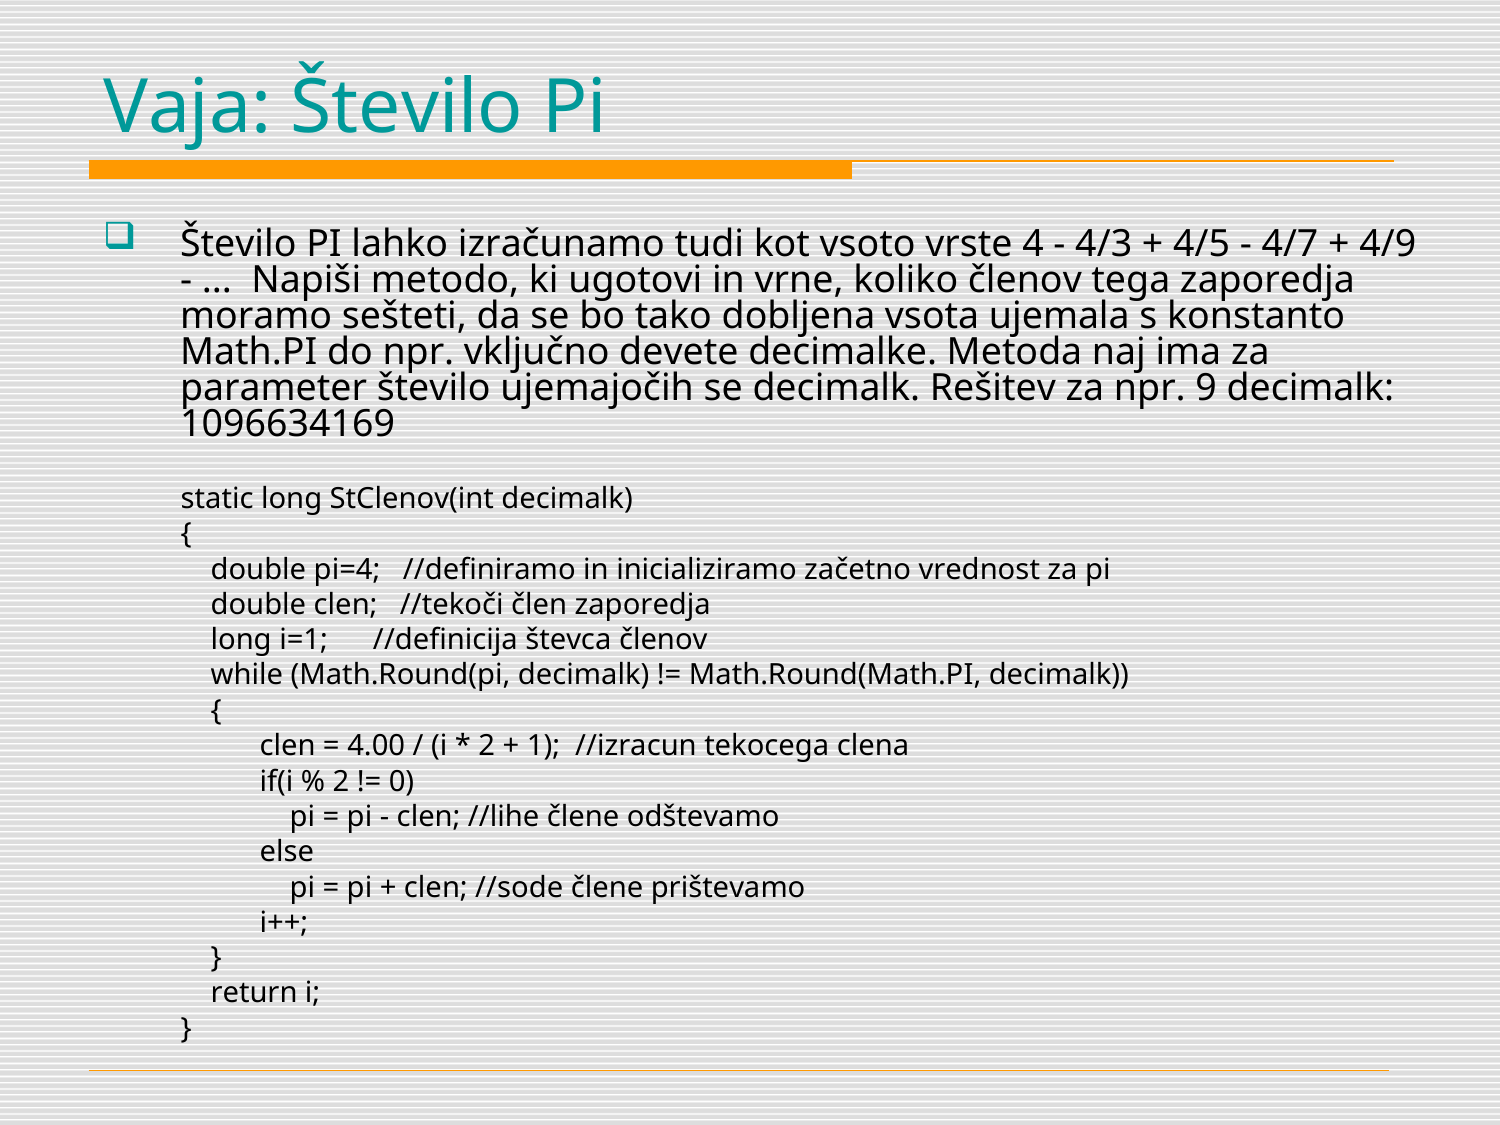

# Vaja: Število Pi
Število PI lahko izračunamo tudi kot vsoto vrste 4 - 4/3 + 4/5 - 4/7 + 4/9 - ... Napiši metodo, ki ugotovi in vrne, koliko členov tega zaporedja moramo sešteti, da se bo tako dobljena vsota ujemala s konstanto Math.PI do npr. vključno devete decimalke. Metoda naj ima za parameter število ujemajočih se decimalk. Rešitev za npr. 9 decimalk: 1096634169
static long StClenov(int decimalk)
{
 double pi=4; //definiramo in inicializiramo začetno vrednost za pi
 double clen; //tekoči člen zaporedja
 long i=1; //definicija števca členov
 while (Math.Round(pi, decimalk) != Math.Round(Math.PI, decimalk))
 {
	 clen = 4.00 / (i * 2 + 1); //izracun tekocega clena
	 if(i % 2 != 0)
	 pi = pi - clen; //lihe člene odštevamo
	 else
	 pi = pi + clen; //sode člene prištevamo
	 i++;
 }
 return i;
}